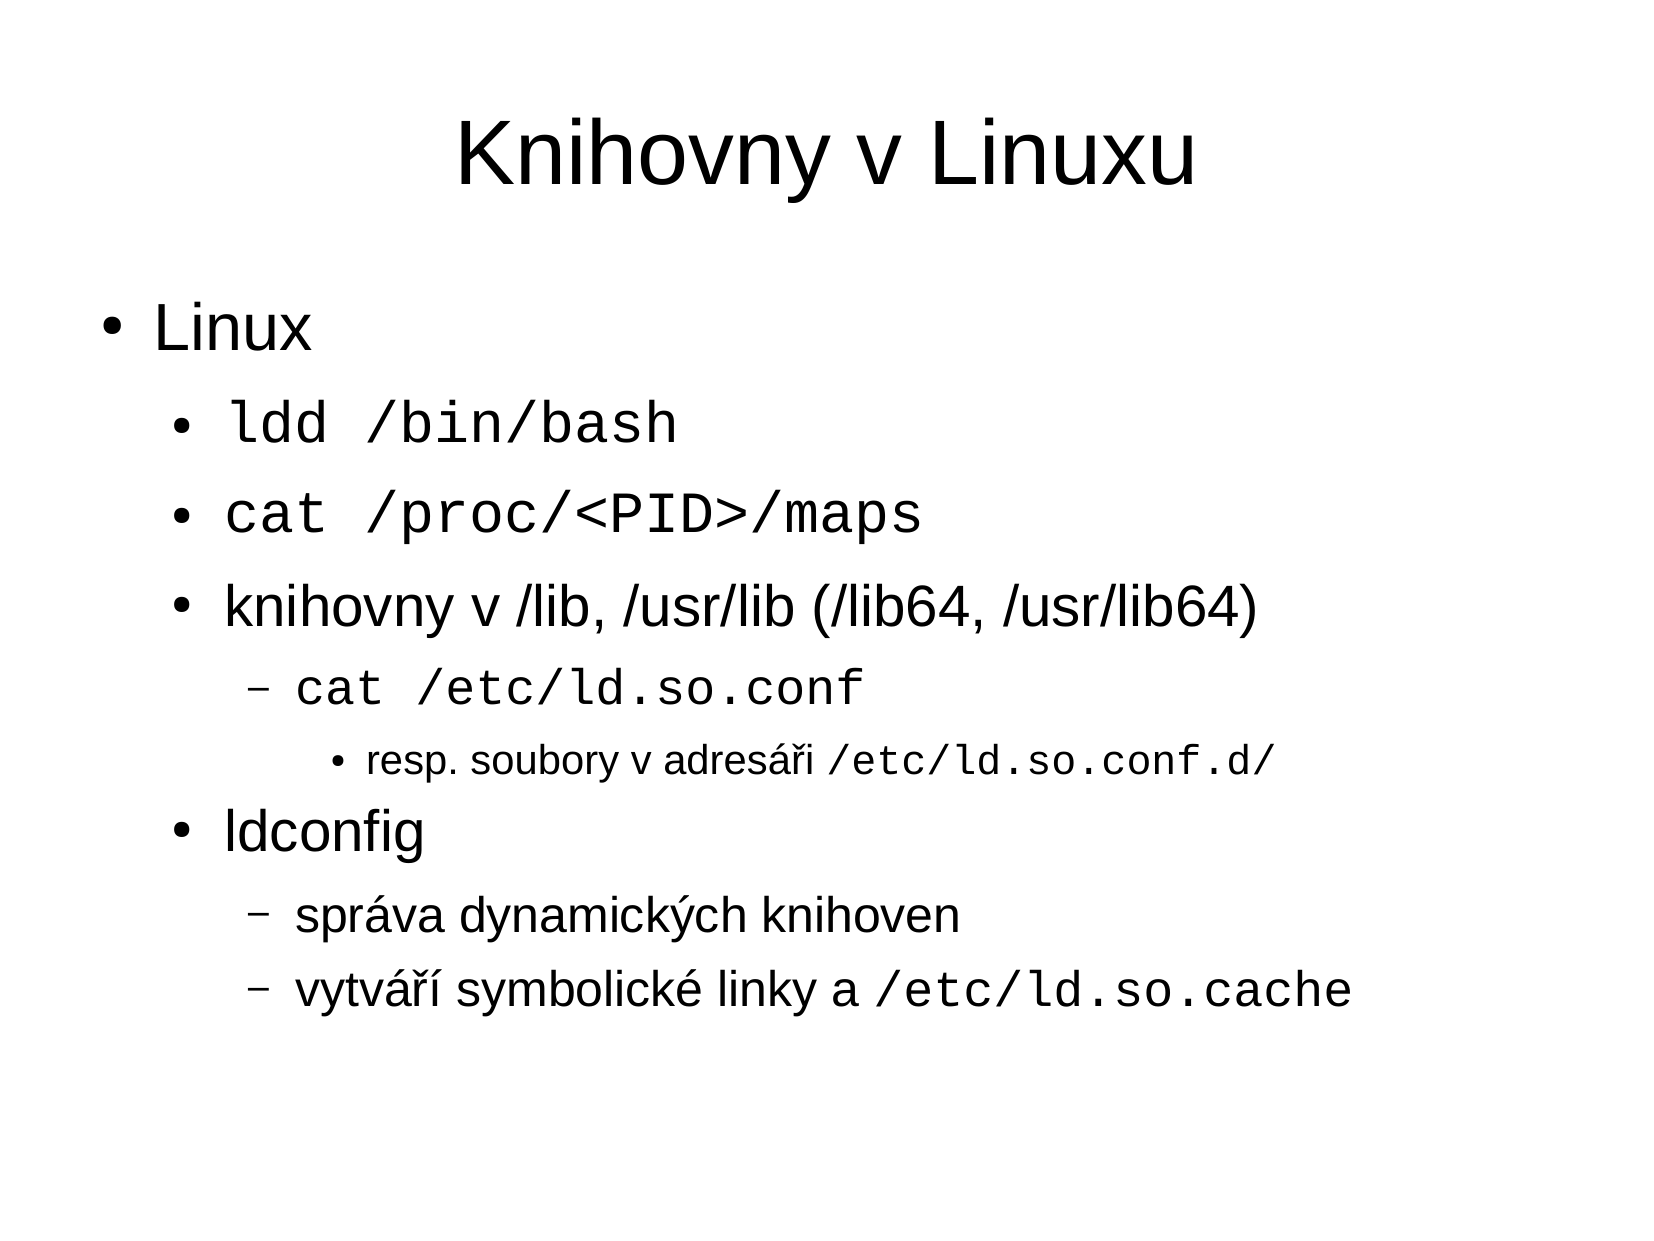

# Knihovny v Linuxu
Linux
ldd /bin/bash
cat /proc/<PID>/maps
knihovny v /lib, /usr/lib (/lib64, /usr/lib64)
cat /etc/ld.so.conf
resp. soubory v adresáři /etc/ld.so.conf.d/
ldconfig
správa dynamických knihoven
vytváří symbolické linky a /etc/ld.so.cache